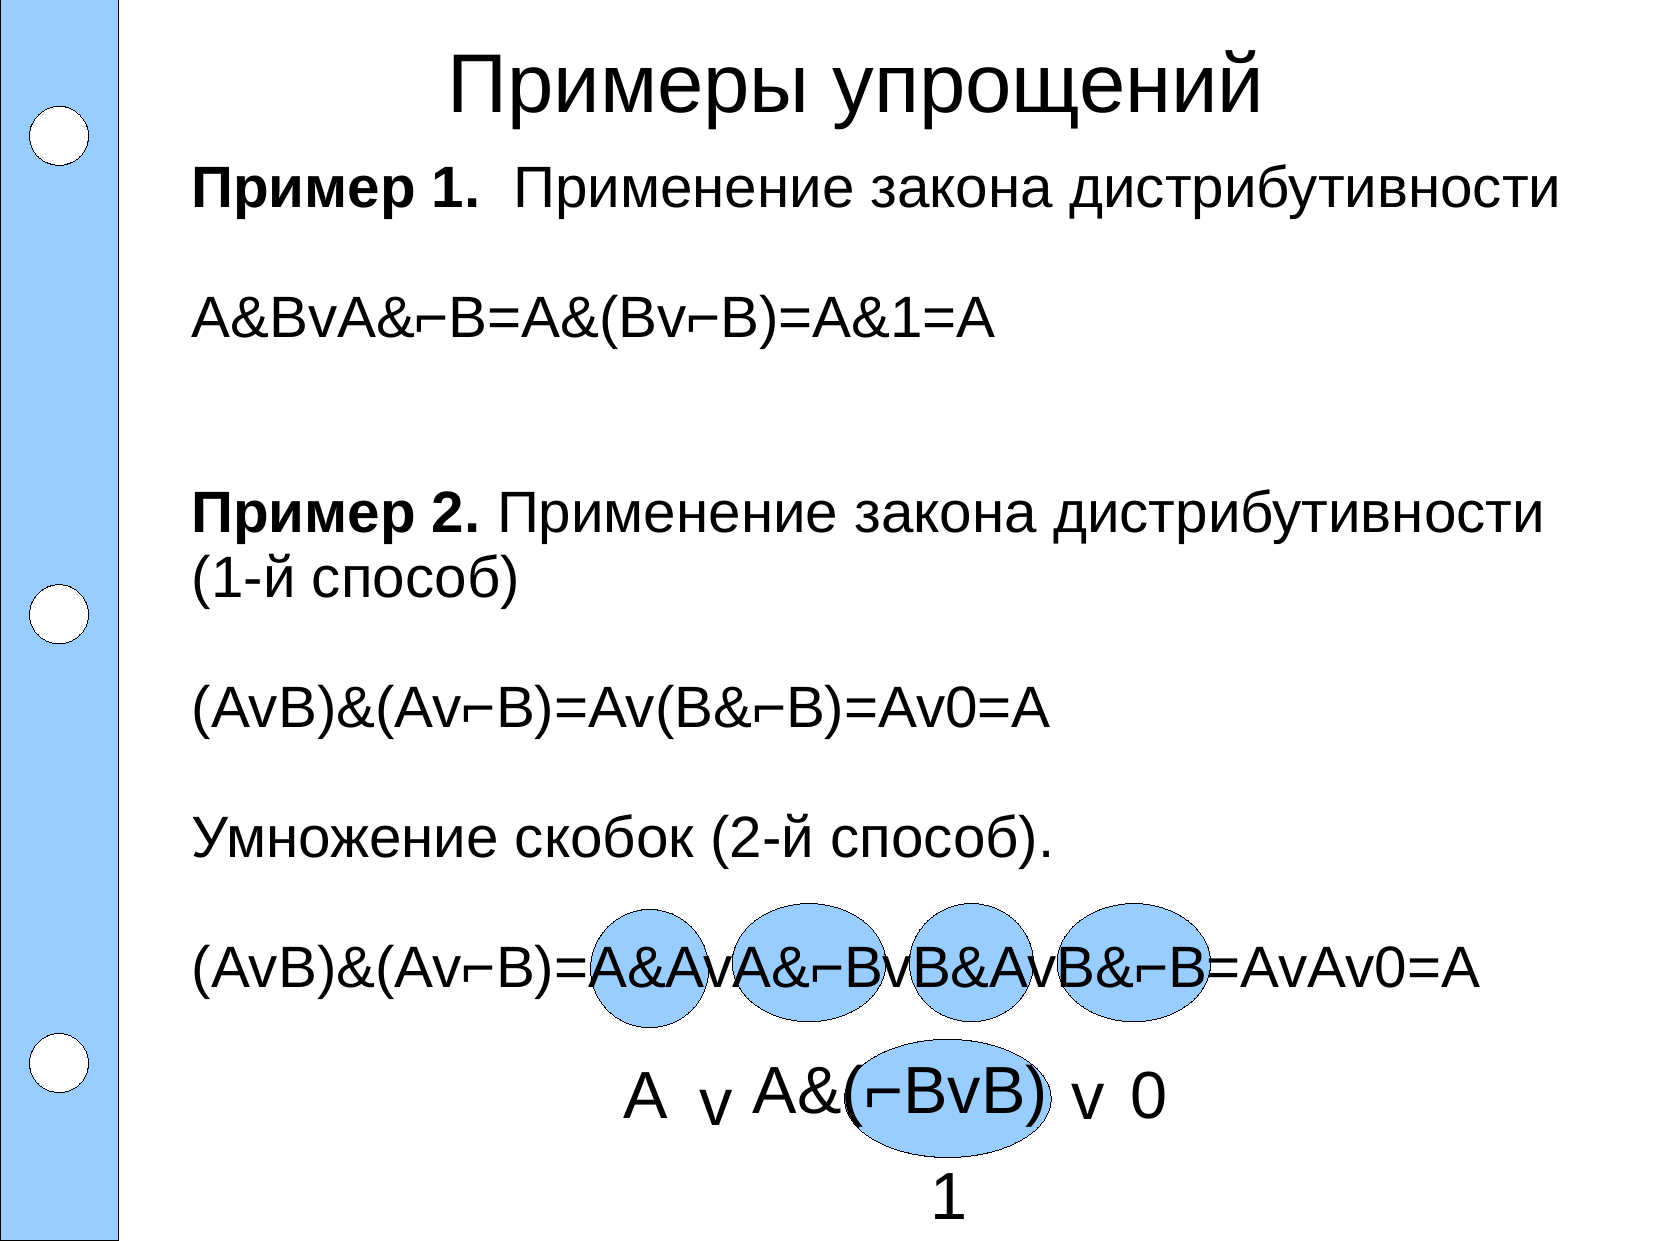

Примеры упрощений
Пример 1. Применение закона дистрибутивности
A&BvA&⌐B=A&(Bv⌐B)=A&1=A
Пример 2. Применение закона дистрибутивности
(1-й способ)
(AvB)&(Av⌐B)=Av(B&⌐B)=Av0=A
Умножение скобок (2-й способ).
(AvB)&(Av⌐B)=A&AvA&⌐BvB&AvB&⌐B=AvAv0=A
A&(⌐BvB)
A
0
v
v
1